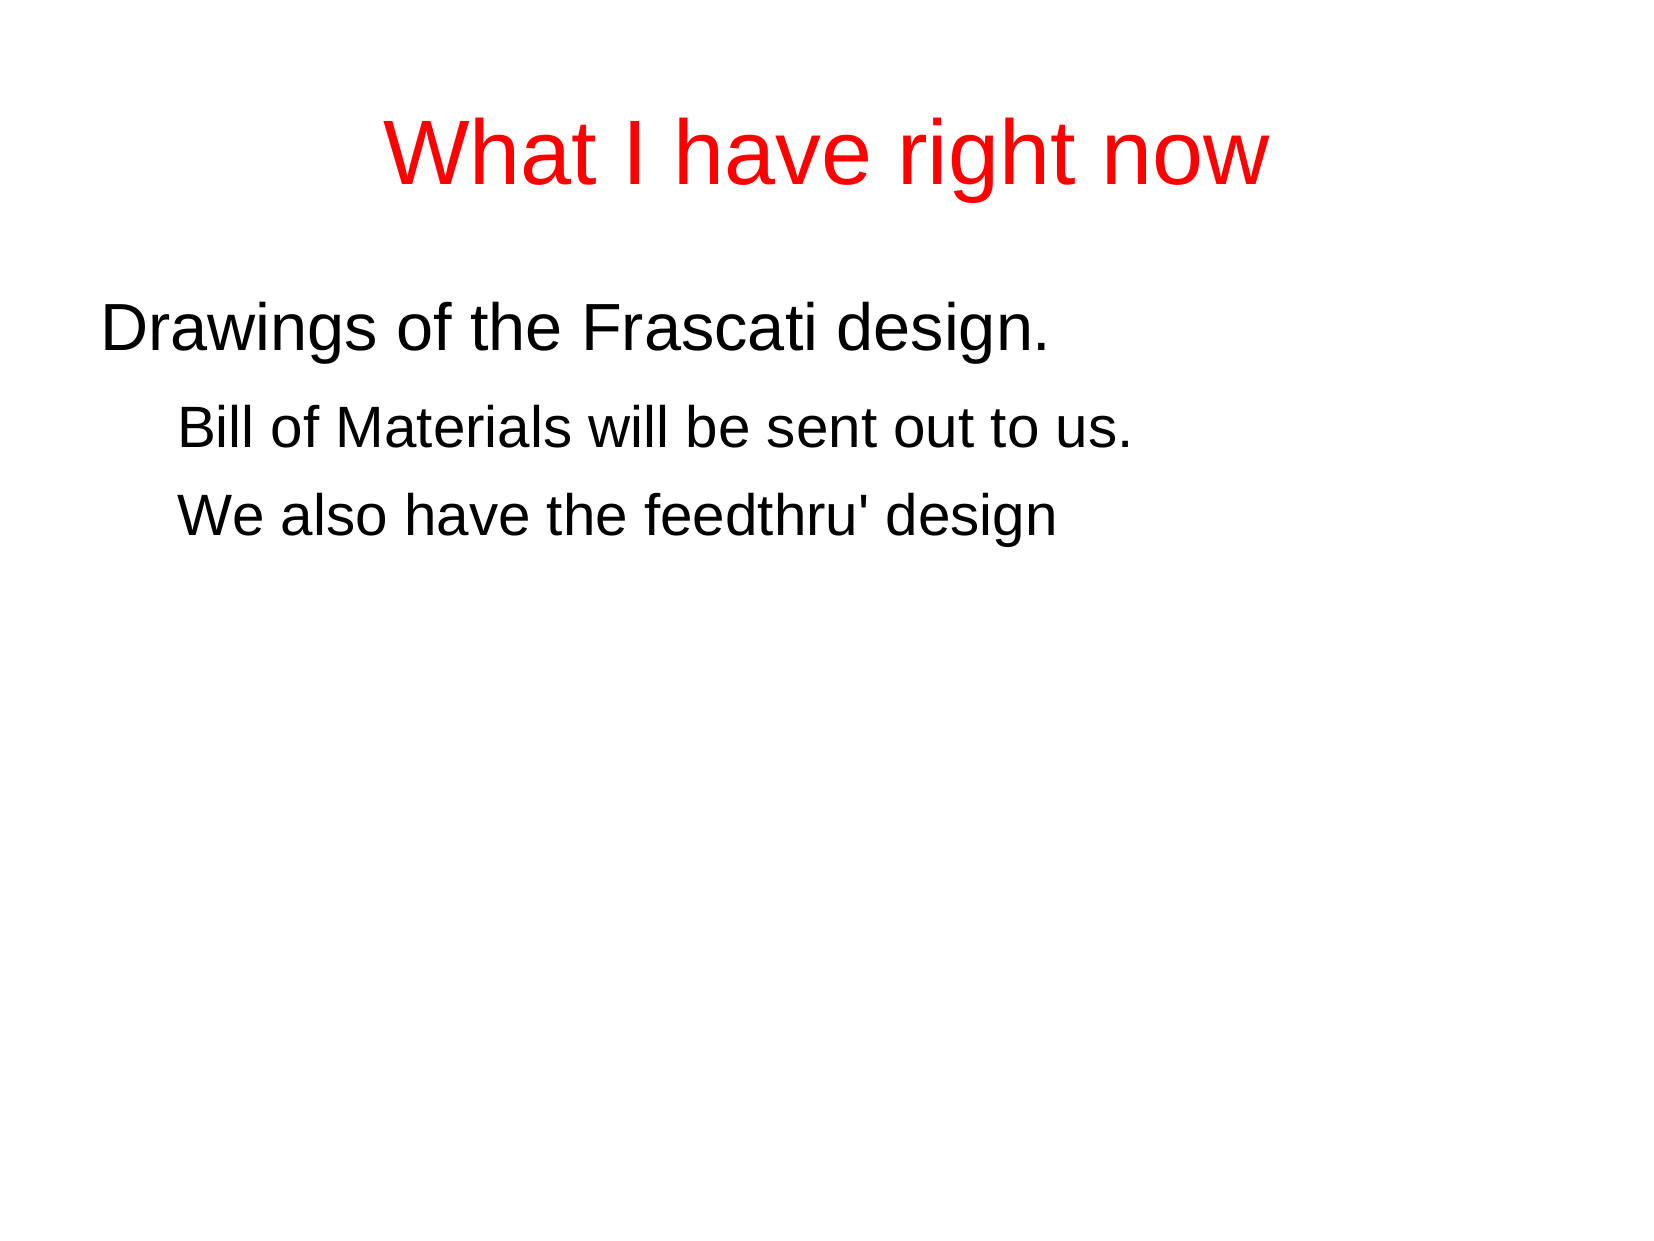

# What I have right now
Drawings of the Frascati design.
Bill of Materials will be sent out to us.
We also have the feedthru' design